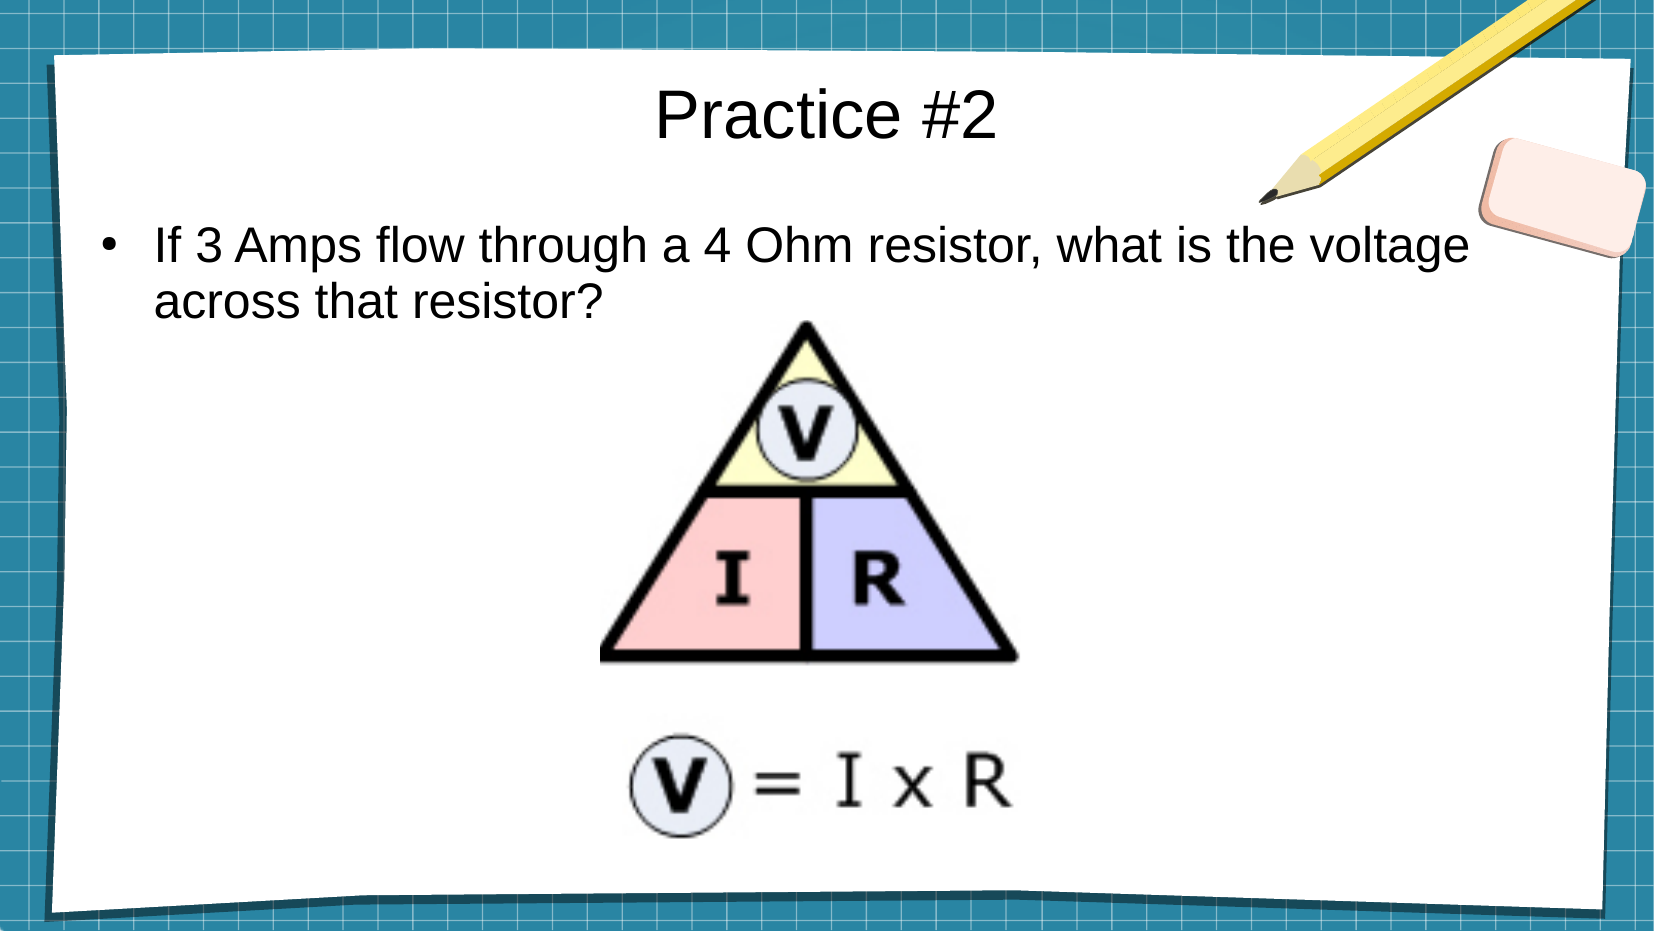

# Practice #2
If 3 Amps flow through a 4 Ohm resistor, what is the voltage across that resistor?